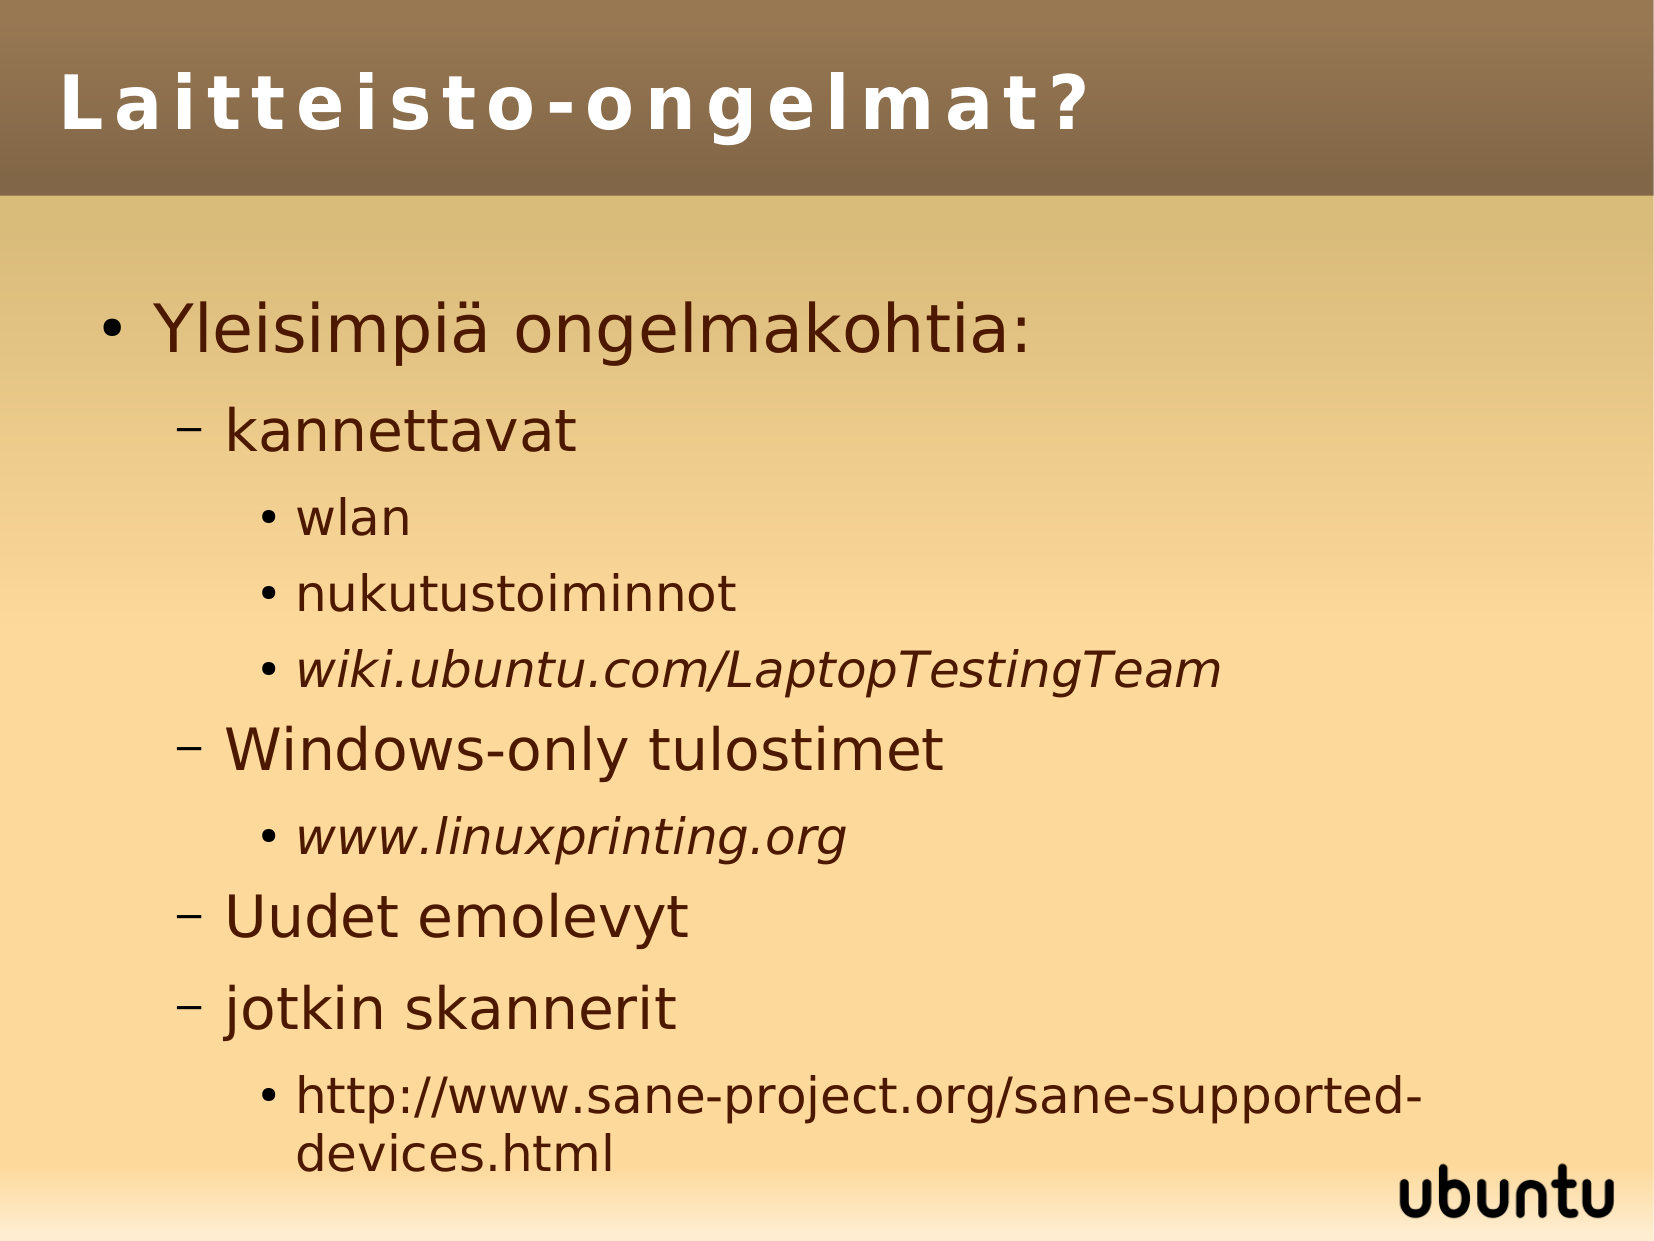

# Laitteisto-ongelmat?
Yleisimpiä ongelmakohtia:
kannettavat
wlan
nukutustoiminnot
wiki.ubuntu.com/LaptopTestingTeam
Windows-only tulostimet
www.linuxprinting.org
Uudet emolevyt
jotkin skannerit
http://www.sane-project.org/sane-supported-devices.html